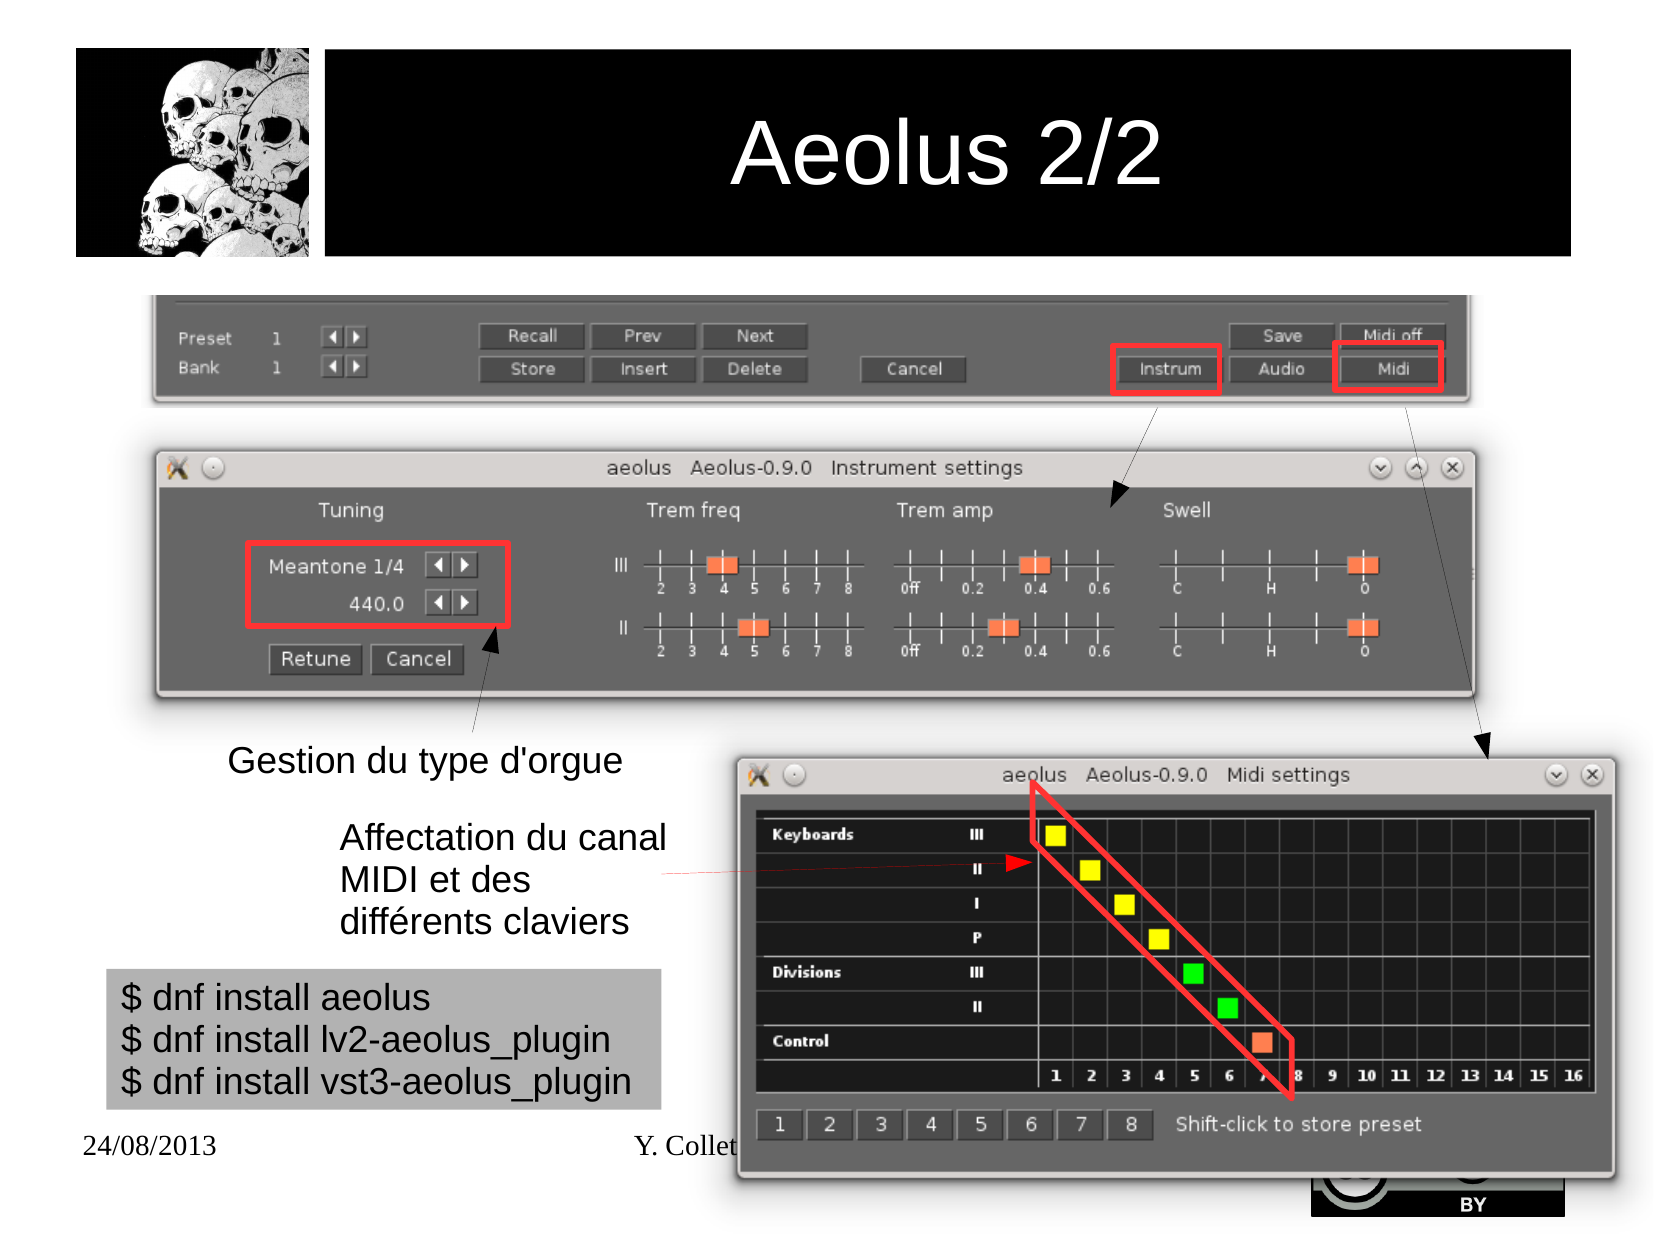

# Aeolus 2/2
Gestion du type d'orgue
Affectation du canal MIDI et des différents claviers
$ dnf install aeolus
$ dnf install lv2-aeolus_plugin
$ dnf install vst3-aeolus_plugin
Y. Collette
7